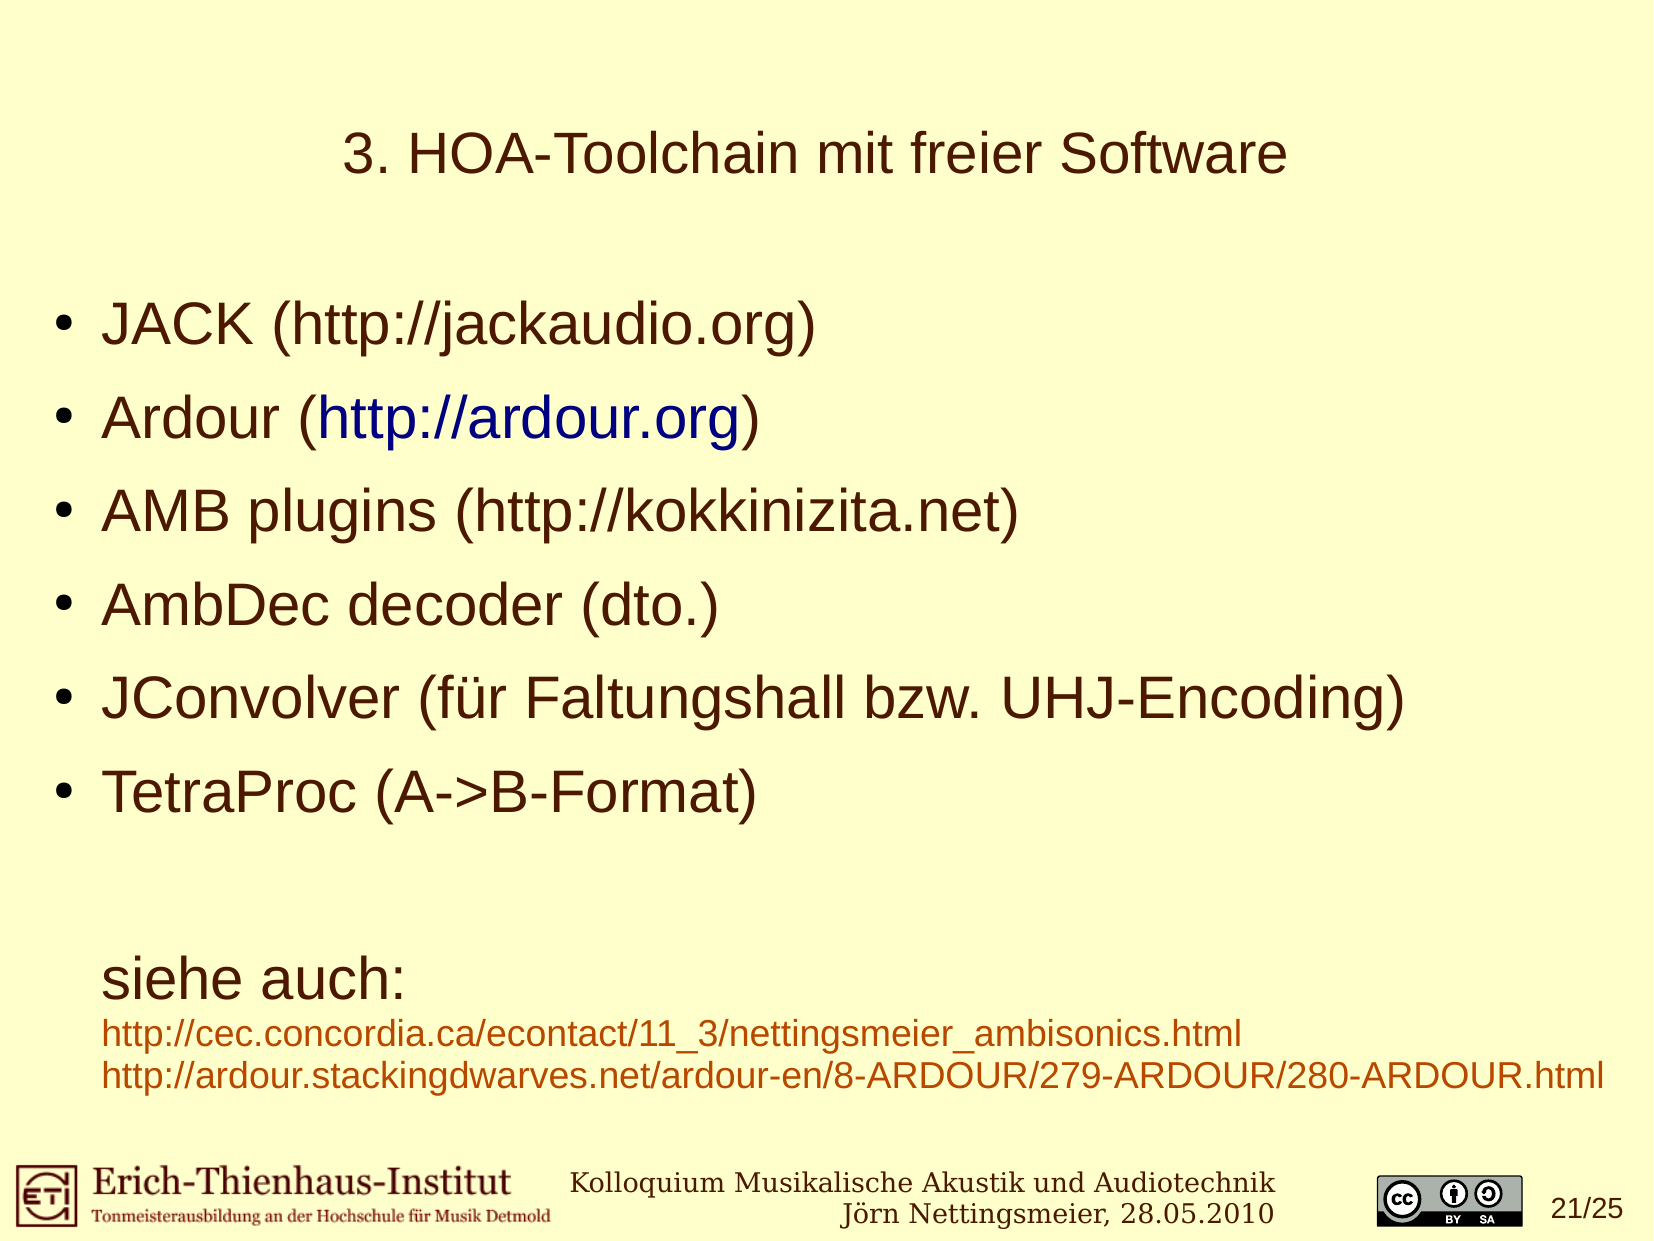

# 3. HOA-Toolchain mit freier Software
JACK (http://jackaudio.org)
Ardour (http://ardour.org)
AMB plugins (http://kokkinizita.net)
AmbDec decoder (dto.)
JConvolver (für Faltungshall bzw. UHJ-Encoding)
TetraProc (A->B-Format)
siehe auch:
http://cec.concordia.ca/econtact/11_3/nettingsmeier_ambisonics.html
http://ardour.stackingdwarves.net/ardour-en/8-ARDOUR/279-ARDOUR/280-ARDOUR.html